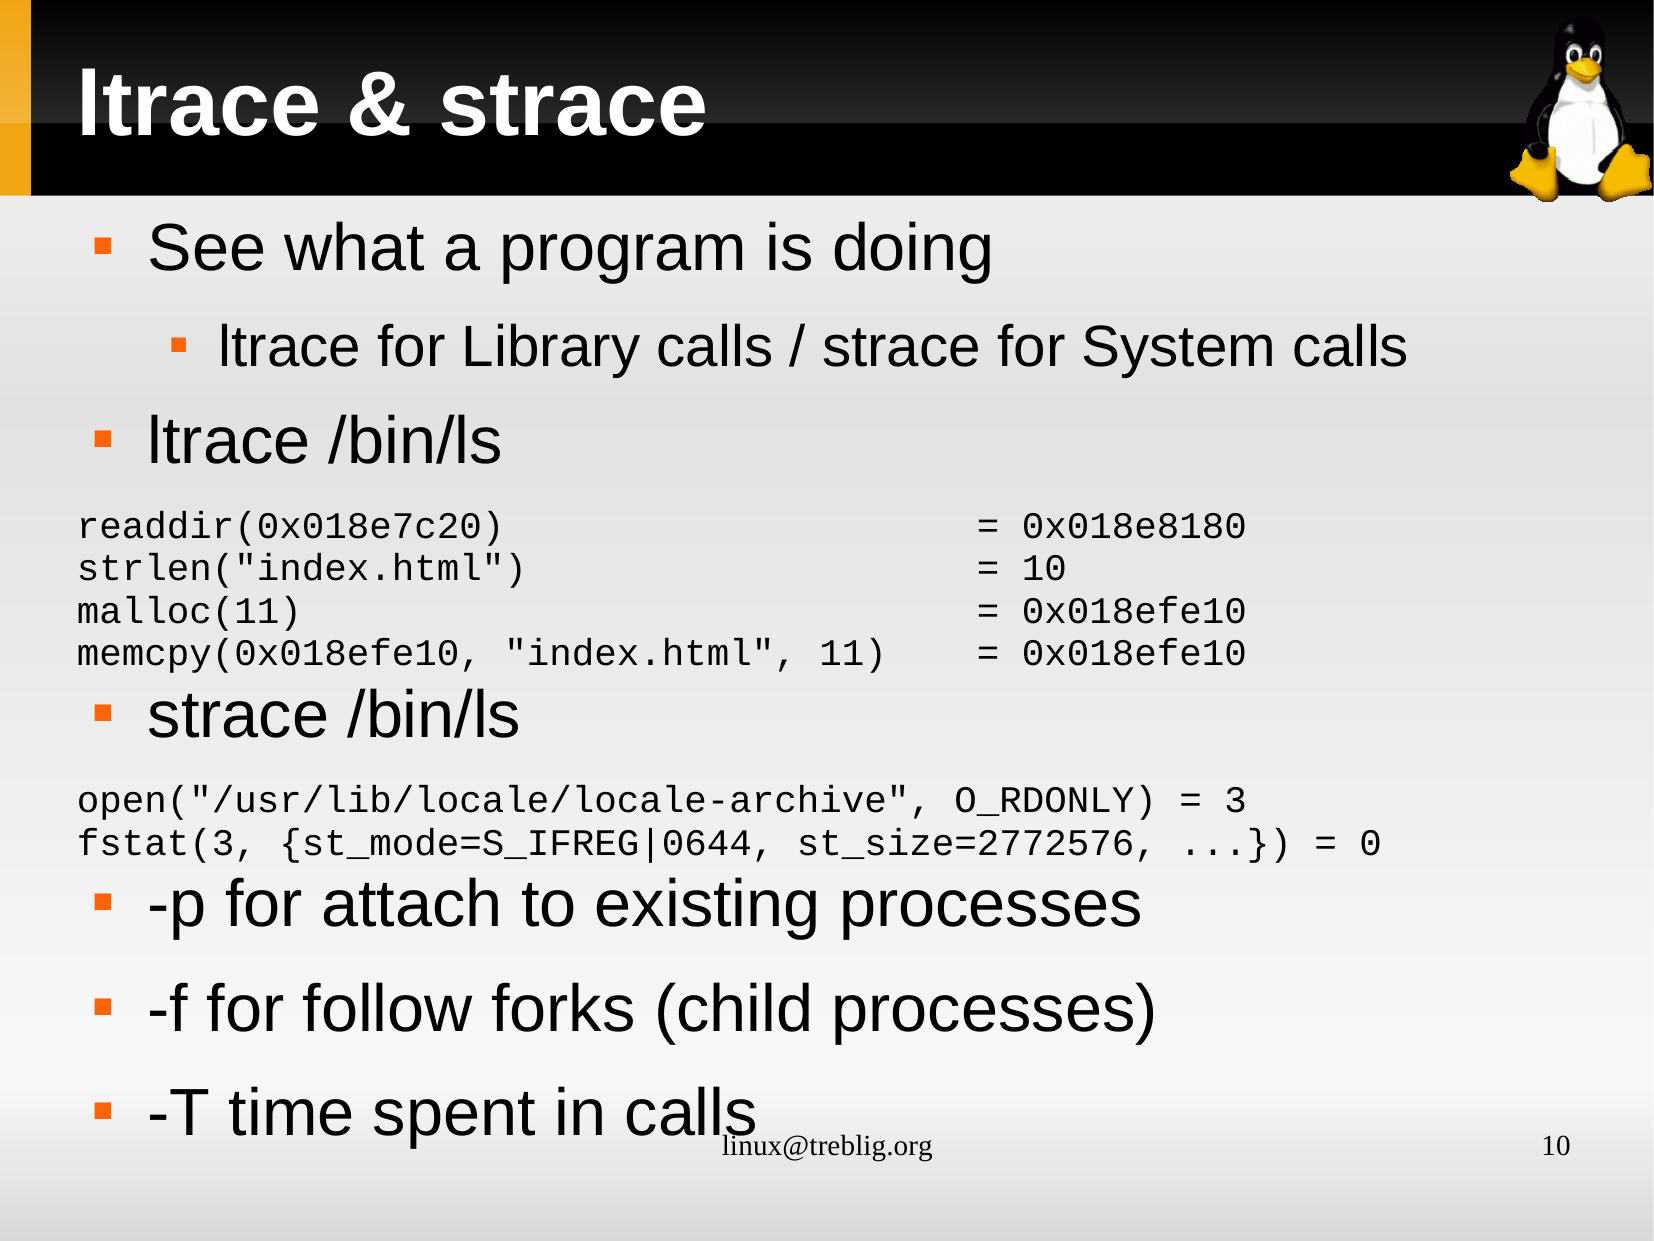

# ltrace & strace
See what a program is doing
ltrace for Library calls / strace for System calls
ltrace /bin/ls
readdir(0x018e7c20) = 0x018e8180
strlen("index.html") = 10
malloc(11) = 0x018efe10
memcpy(0x018efe10, "index.html", 11) = 0x018efe10
strace /bin/ls
open("/usr/lib/locale/locale-archive", O_RDONLY) = 3
fstat(3, {st_mode=S_IFREG|0644, st_size=2772576, ...}) = 0
-p for attach to existing processes
-f for follow forks (child processes)
-T time spent in calls
linux@treblig.org
10